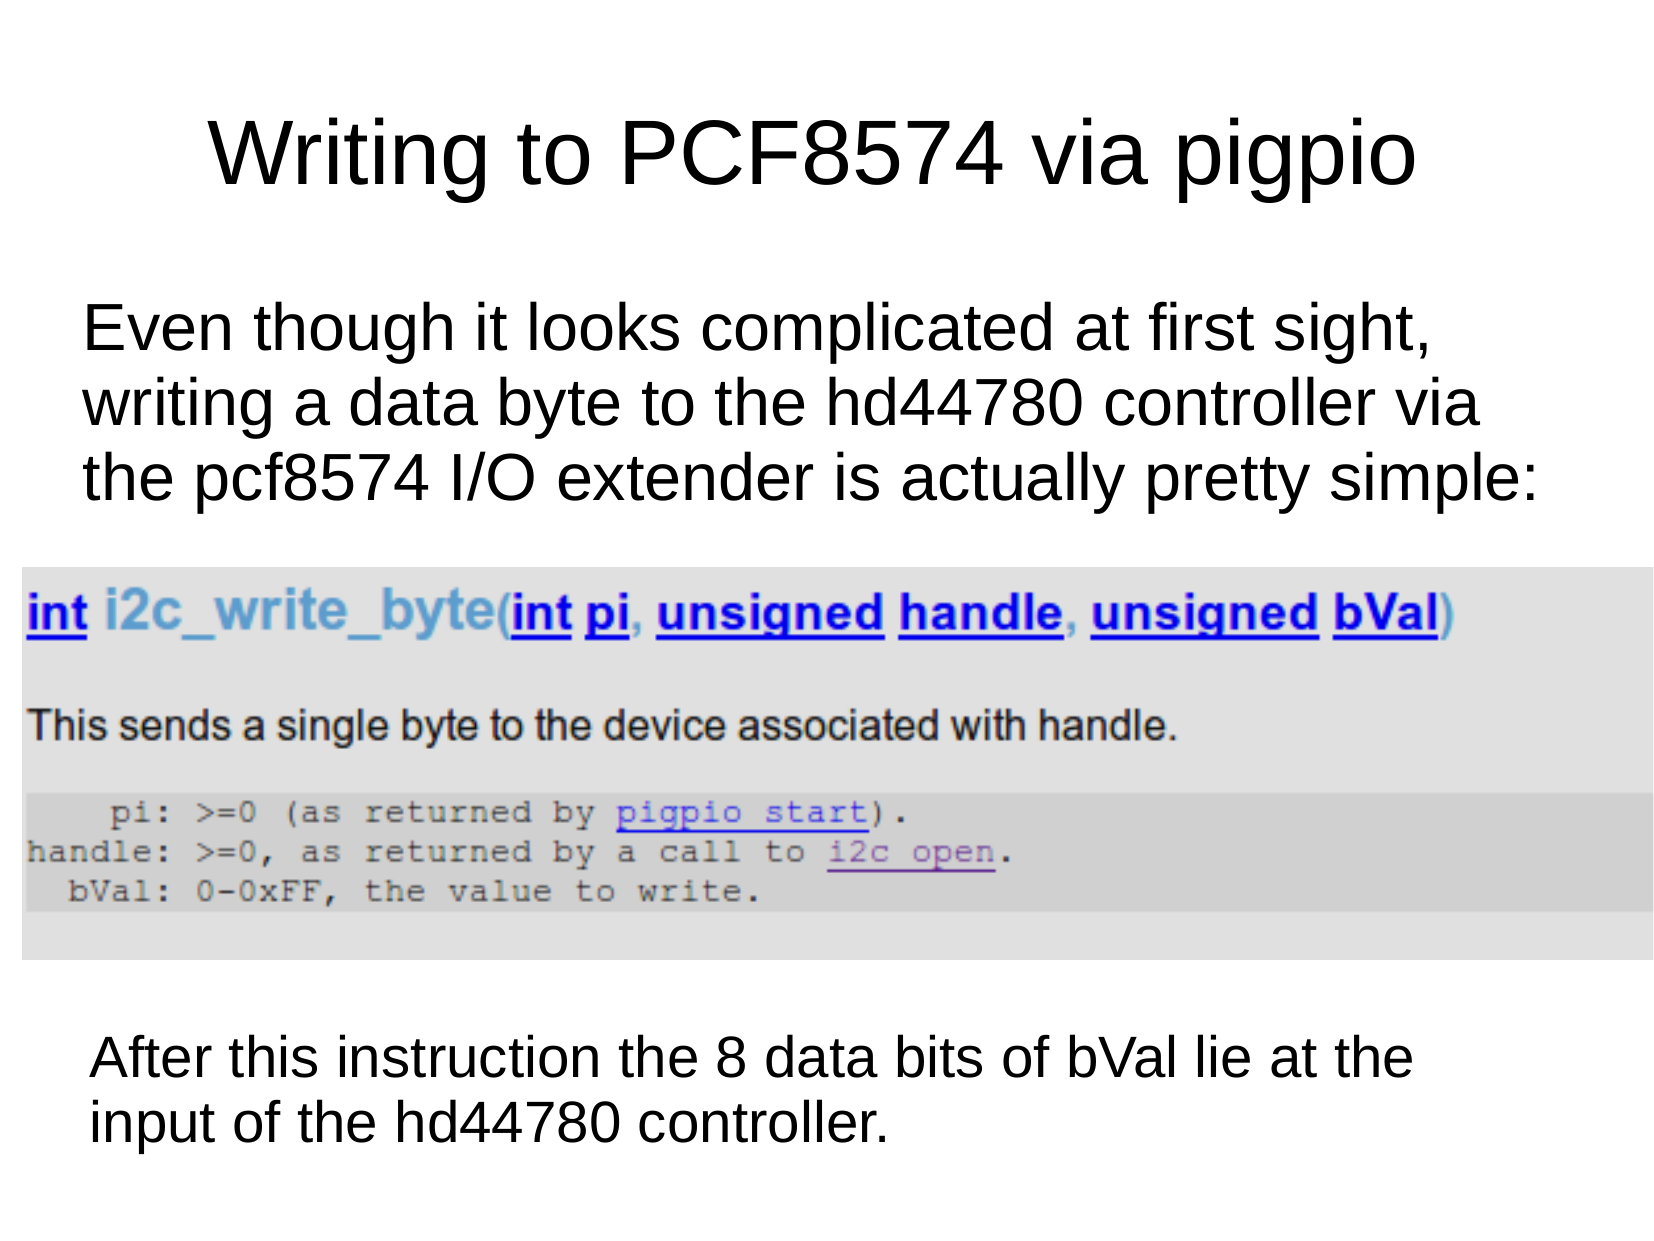

# Writing to PCF8574 via pigpio
Even though it looks complicated at first sight, writing a data byte to the hd44780 controller via the pcf8574 I/O extender is actually pretty simple:
After this instruction the 8 data bits of bVal lie at the input of the hd44780 controller.